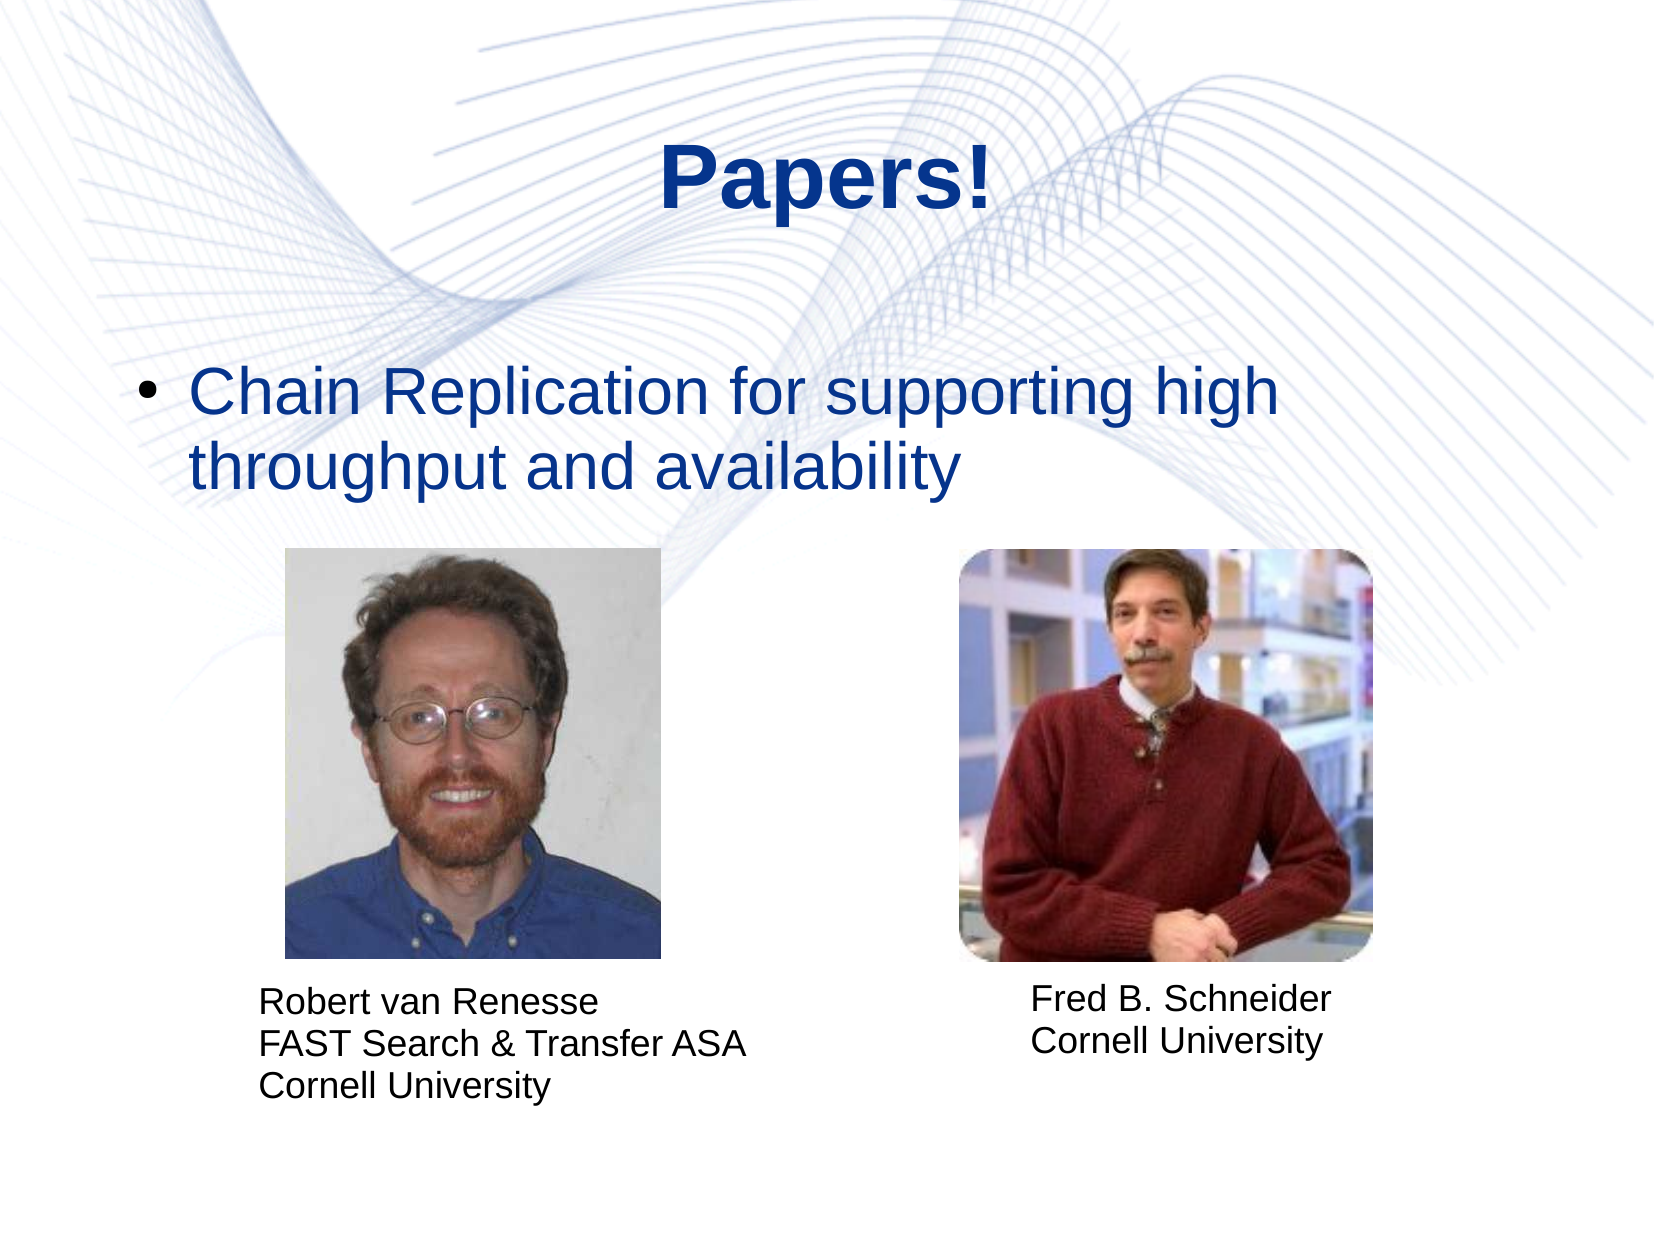

# Papers!
Chain Replication for supporting high throughput and availability
Fred B. Schneider
Cornell University
Robert van Renesse
FAST Search & Transfer ASA
Cornell University